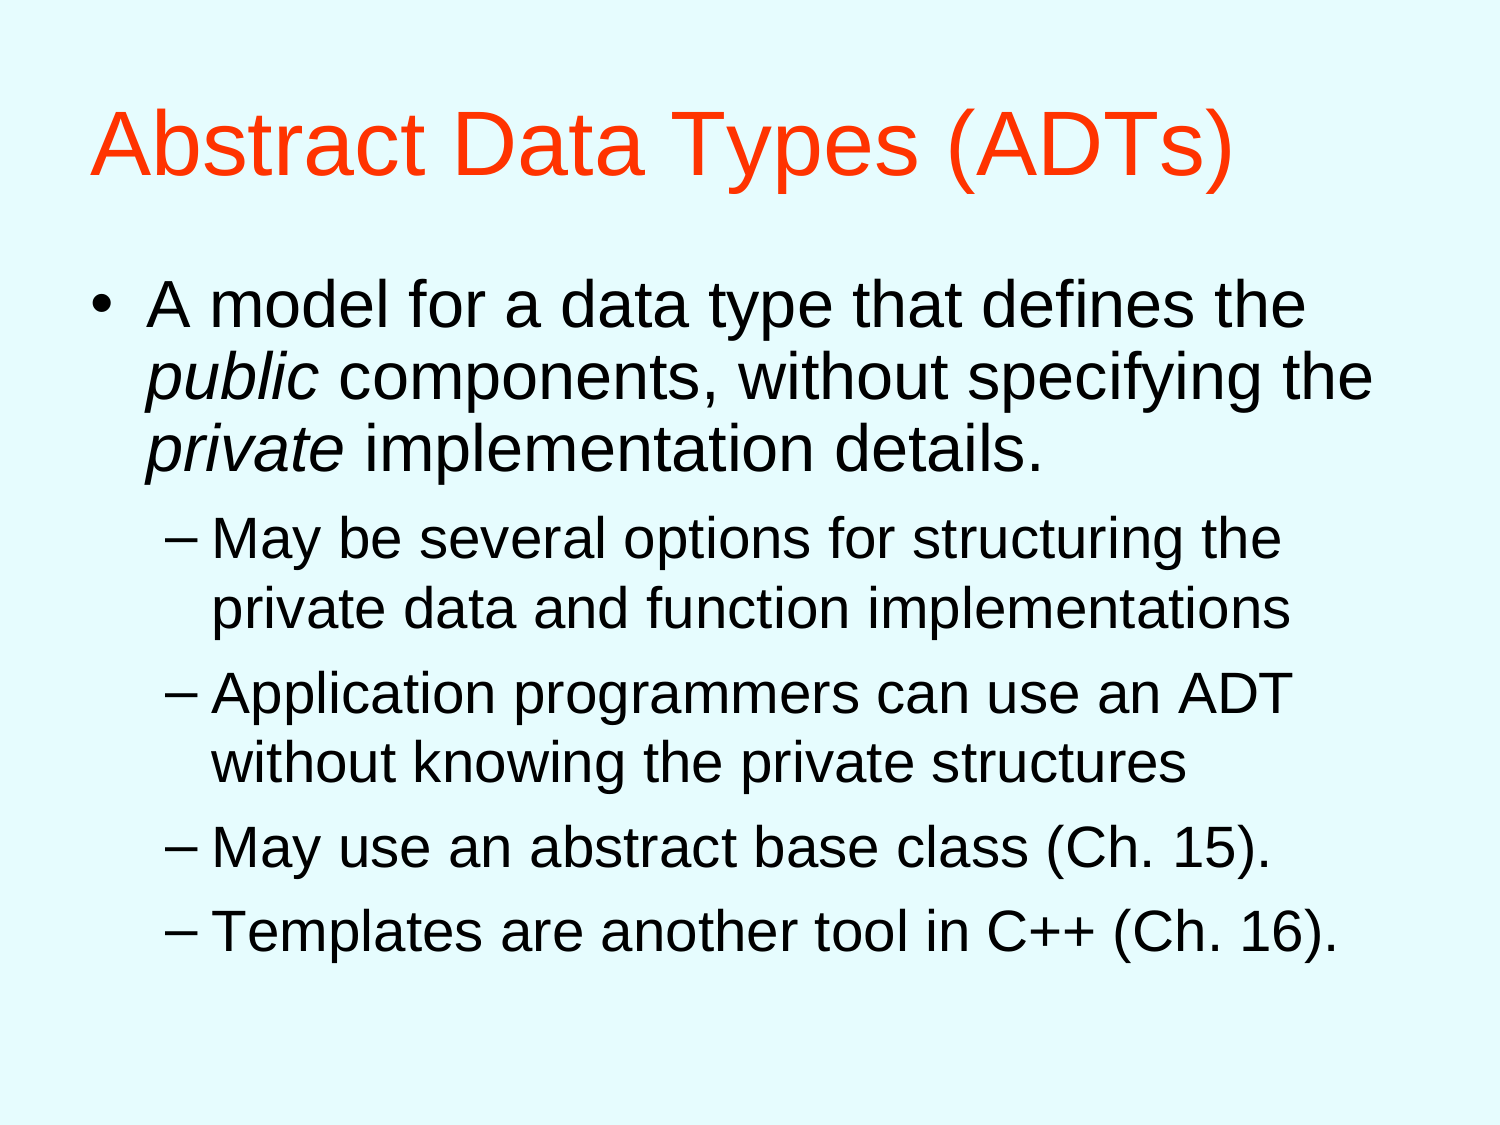

# Abstract Data Types (ADTs)
A model for a data type that defines the public components, without specifying the private implementation details.
May be several options for structuring the private data and function implementations
Application programmers can use an ADT without knowing the private structures
May use an abstract base class (Ch. 15).
Templates are another tool in C++ (Ch. 16).